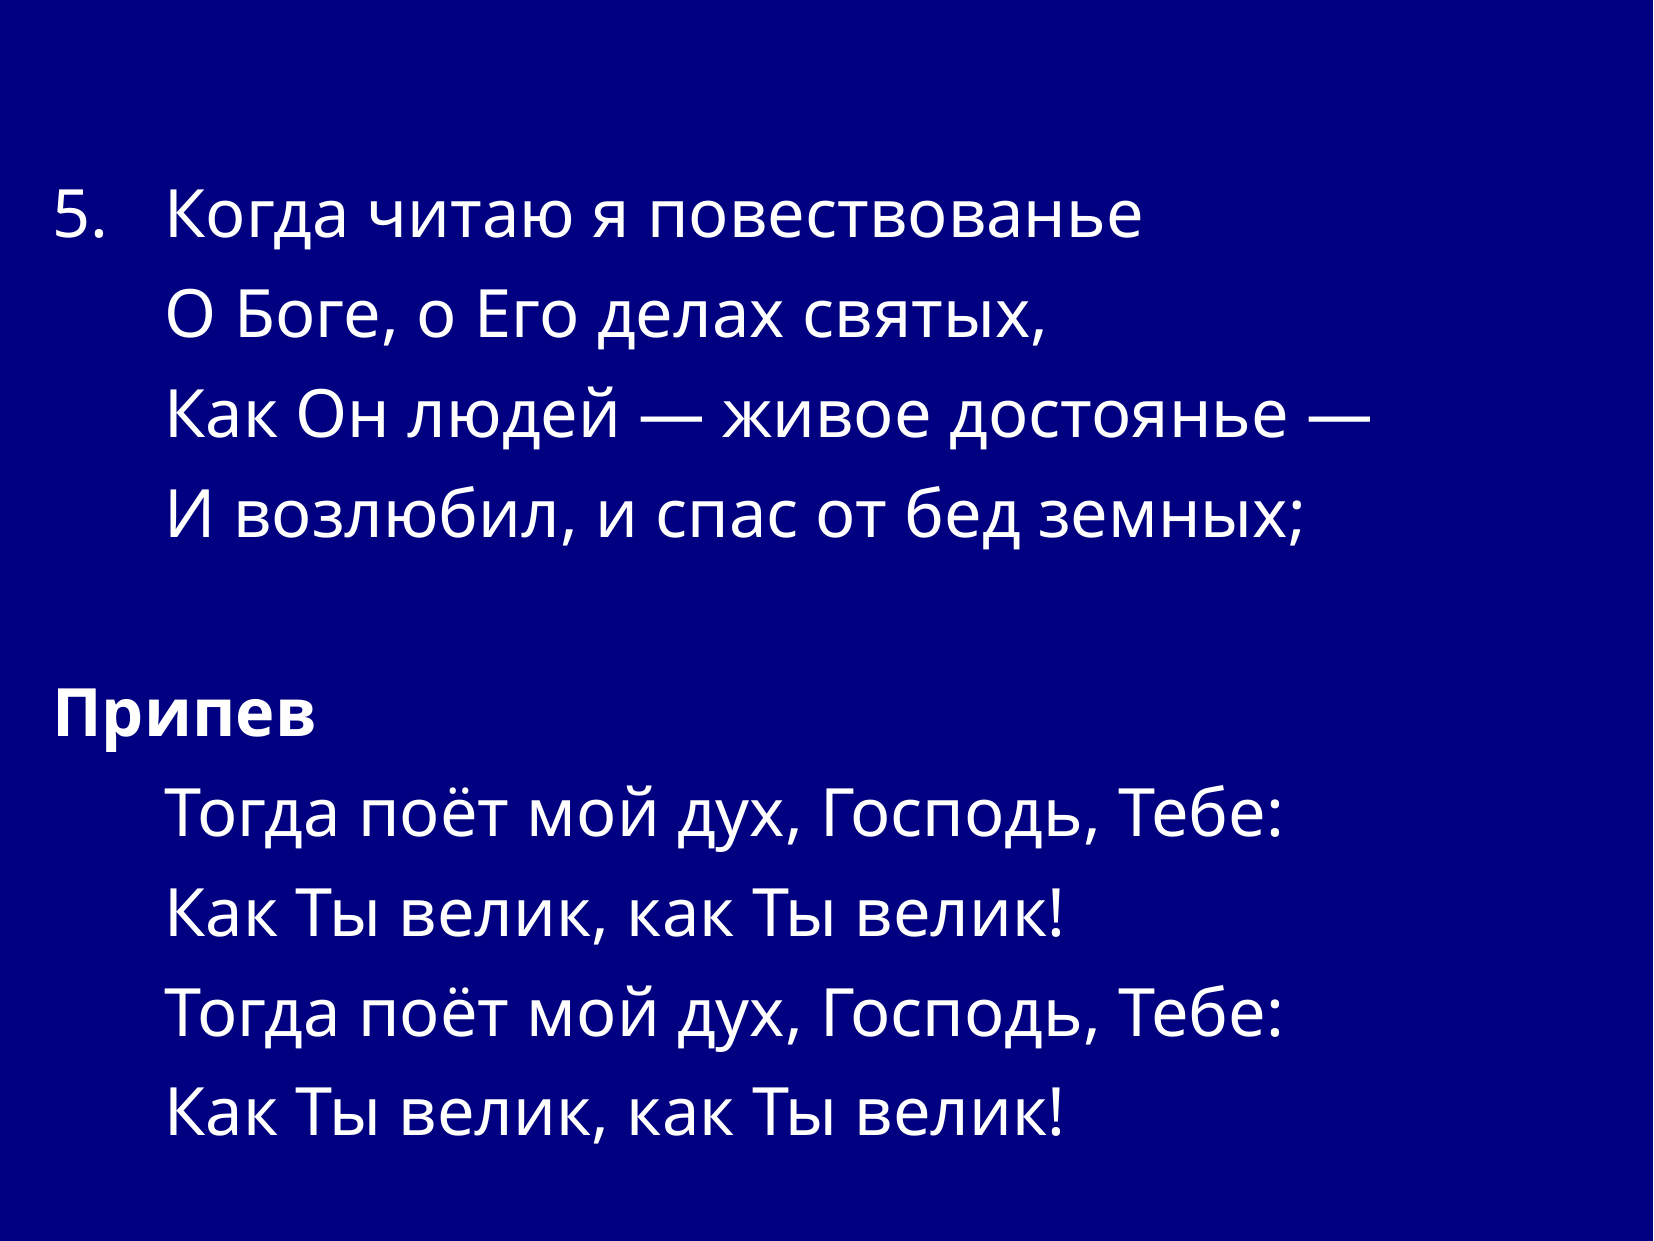

5.	Когда читаю я повествованье
	О Боге, о Его делах святых,
	Как Он людей — живое достоянье —
	И возлюбил, и спас от бед земных;
Припев
	Тогда поёт мой дух, Господь, Тебе:
	Как Ты велик, как Ты велик!
	Тогда поёт мой дух, Господь, Тебе:
	Как Ты велик, как Ты велик!